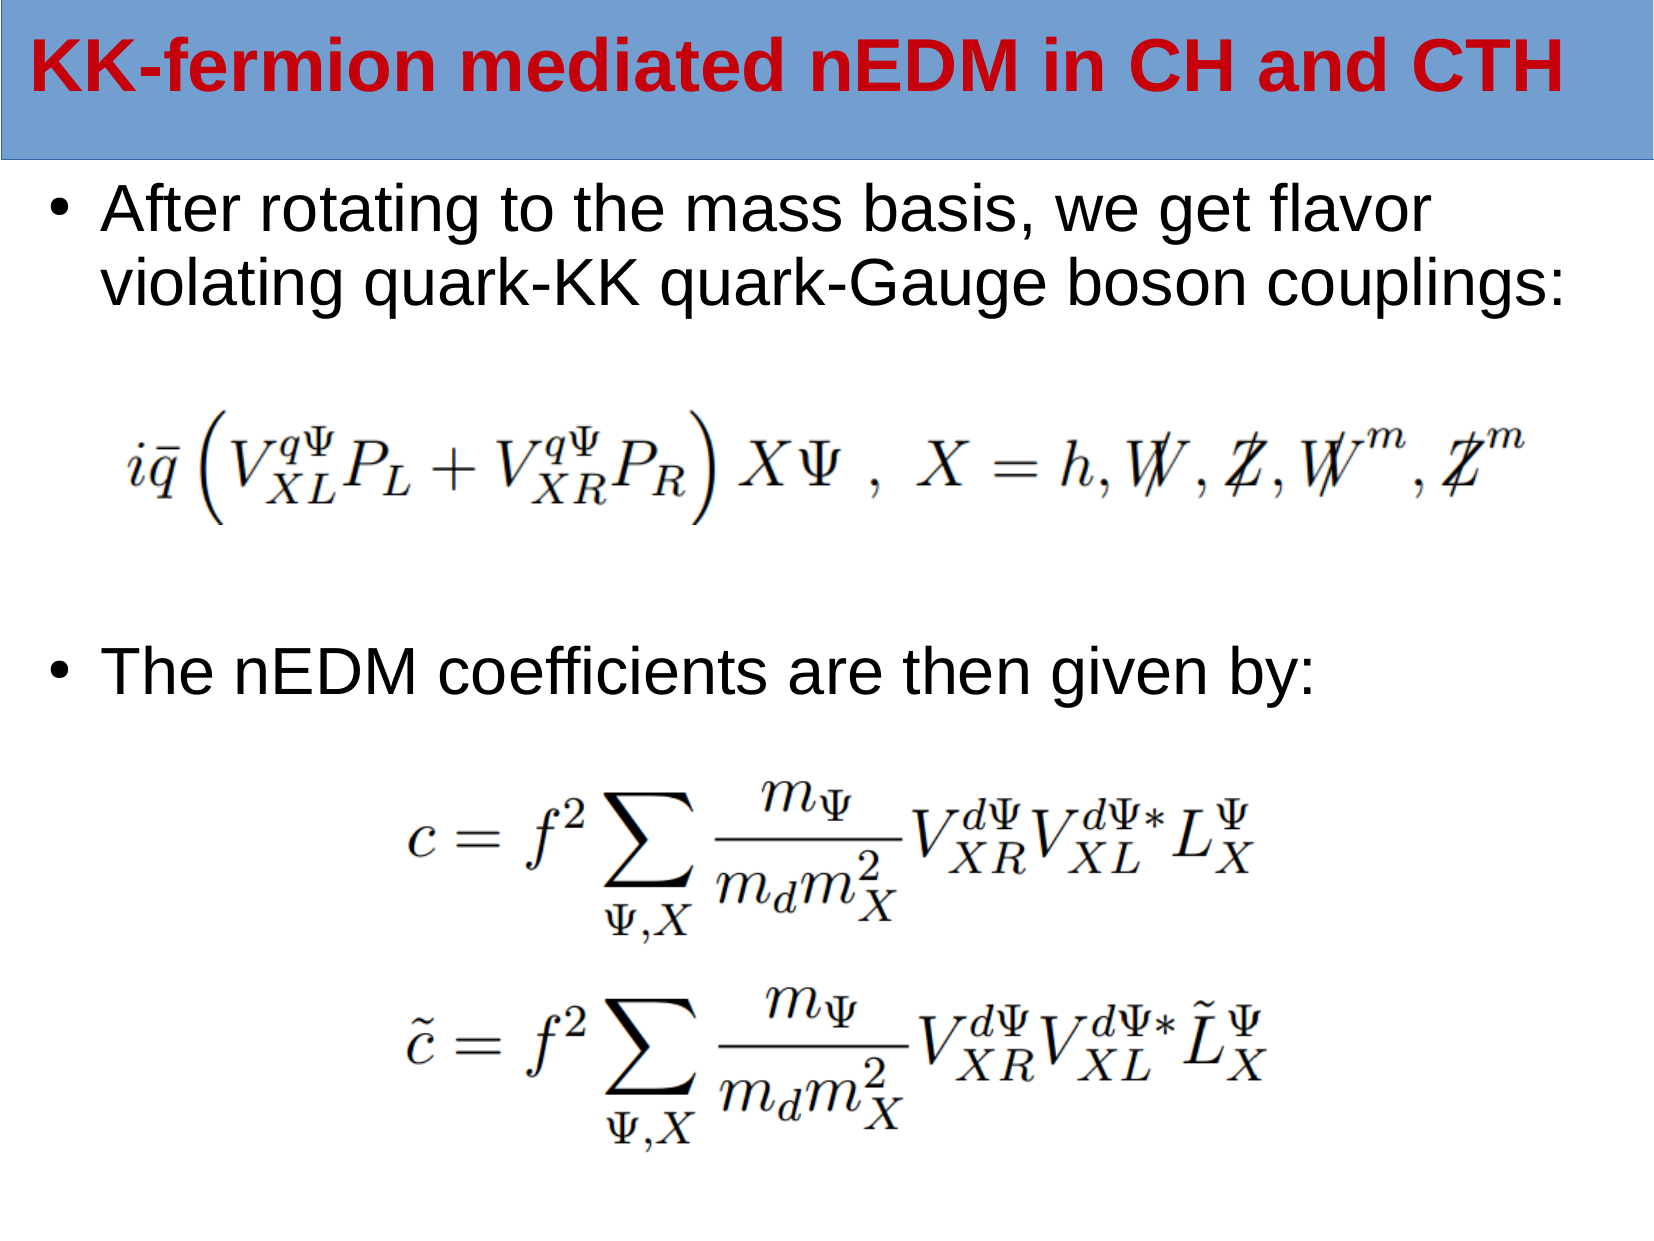

KK-fermion mediated nEDM in CH and CTH
# After rotating to the mass basis, we get flavor violating quark-KK quark-Gauge boson couplings:
The nEDM coefficients are then given by: